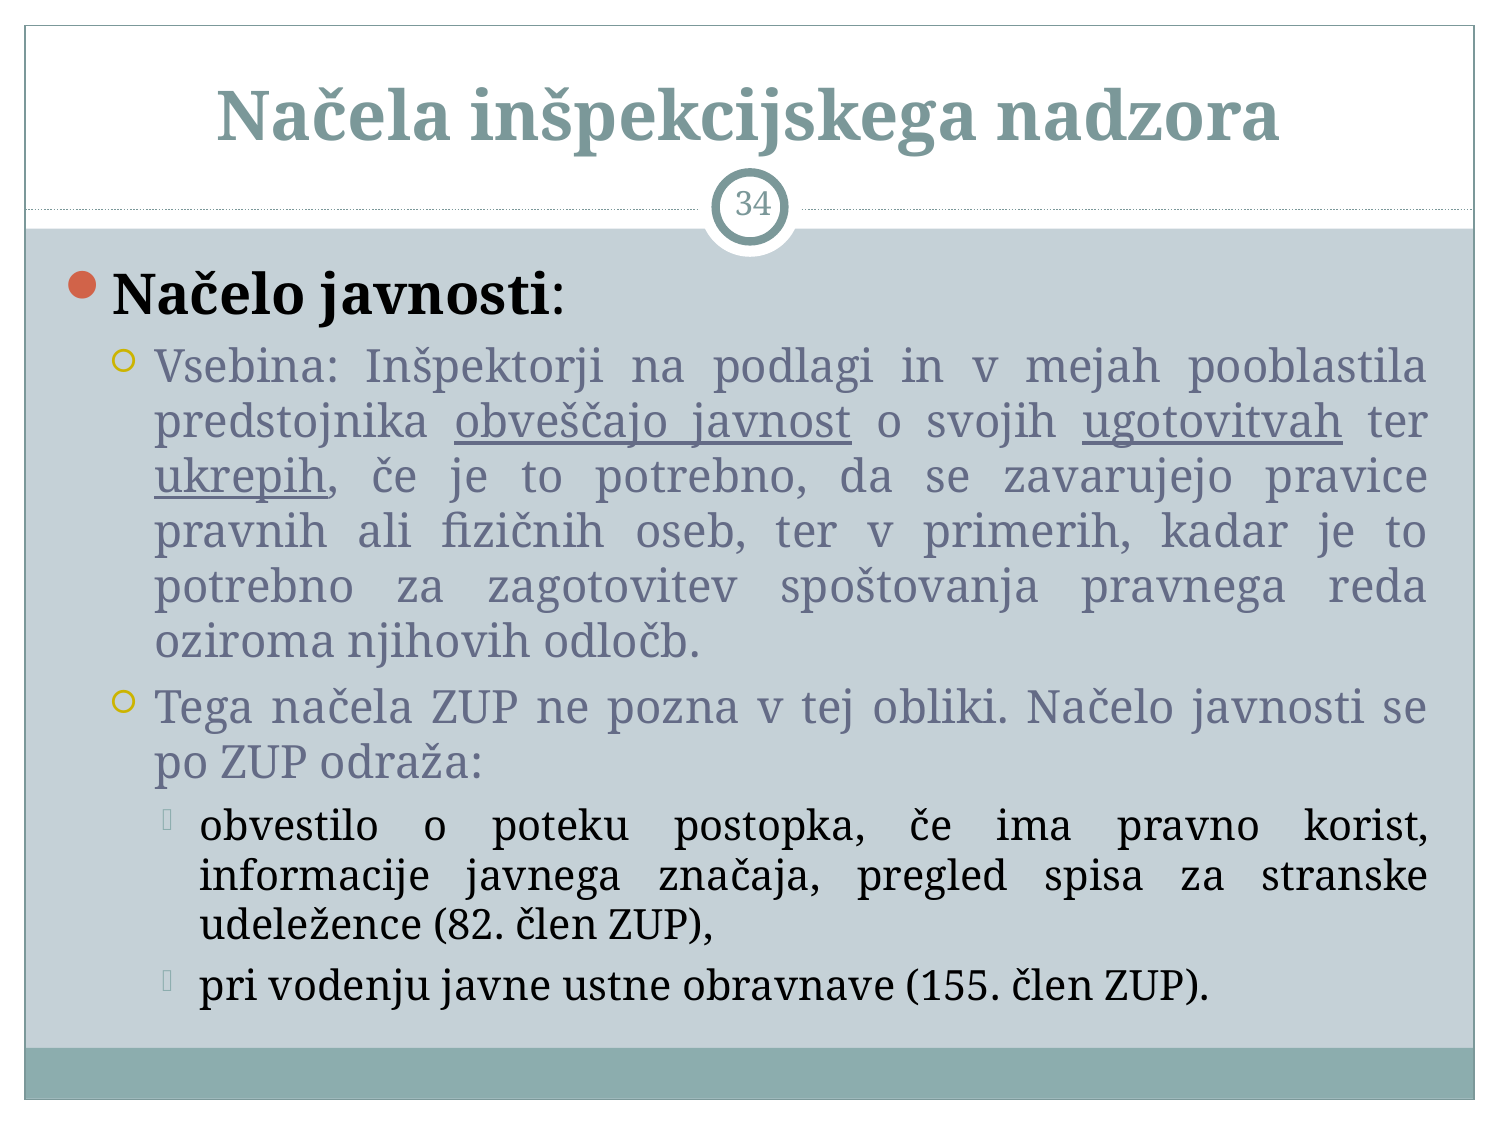

# Načela inšpekcijskega nadzora
Načelo javnosti:
Vsebina: Inšpektorji na podlagi in v mejah pooblastila predstojnika obveščajo javnost o svojih ugotovitvah ter ukrepih, če je to potrebno, da se zavarujejo pravice pravnih ali fizičnih oseb, ter v primerih, kadar je to potrebno za zagotovitev spoštovanja pravnega reda oziroma njihovih odločb.
Tega načela ZUP ne pozna v tej obliki. Načelo javnosti se po ZUP odraža:
obvestilo o poteku postopka, če ima pravno korist, informacije javnega značaja, pregled spisa za stranske udeležence (82. člen ZUP),
pri vodenju javne ustne obravnave (155. člen ZUP).